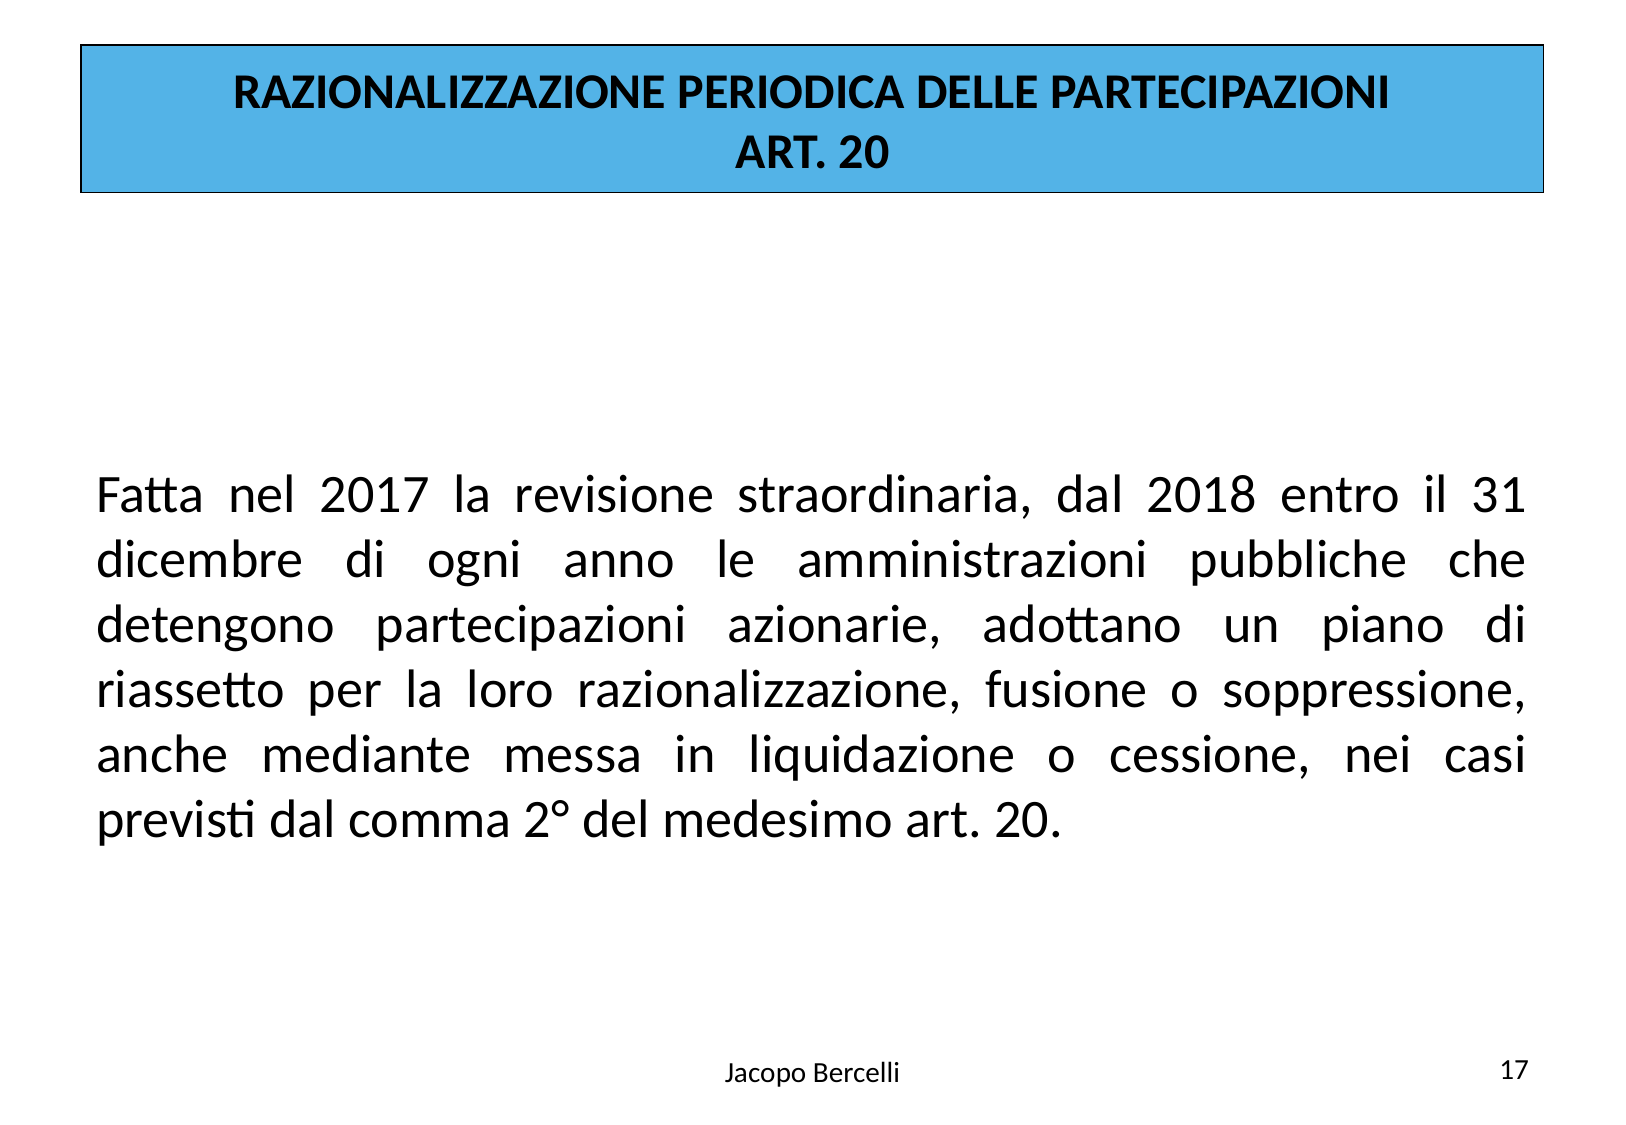

# RAZIONALIZZAZIONE PERIODICA DELLE PARTECIPAZIONI ART. 20
Fatta nel 2017 la revisione straordinaria, dal 2018 entro il 31 dicembre di ogni anno le amministrazioni pubbliche che detengono partecipazioni azionarie, adottano un piano di riassetto per la loro razionalizzazione, fusione o soppressione, anche mediante messa in liquidazione o cessione, nei casi previsti dal comma 2° del medesimo art. 20.
Jacopo Bercelli